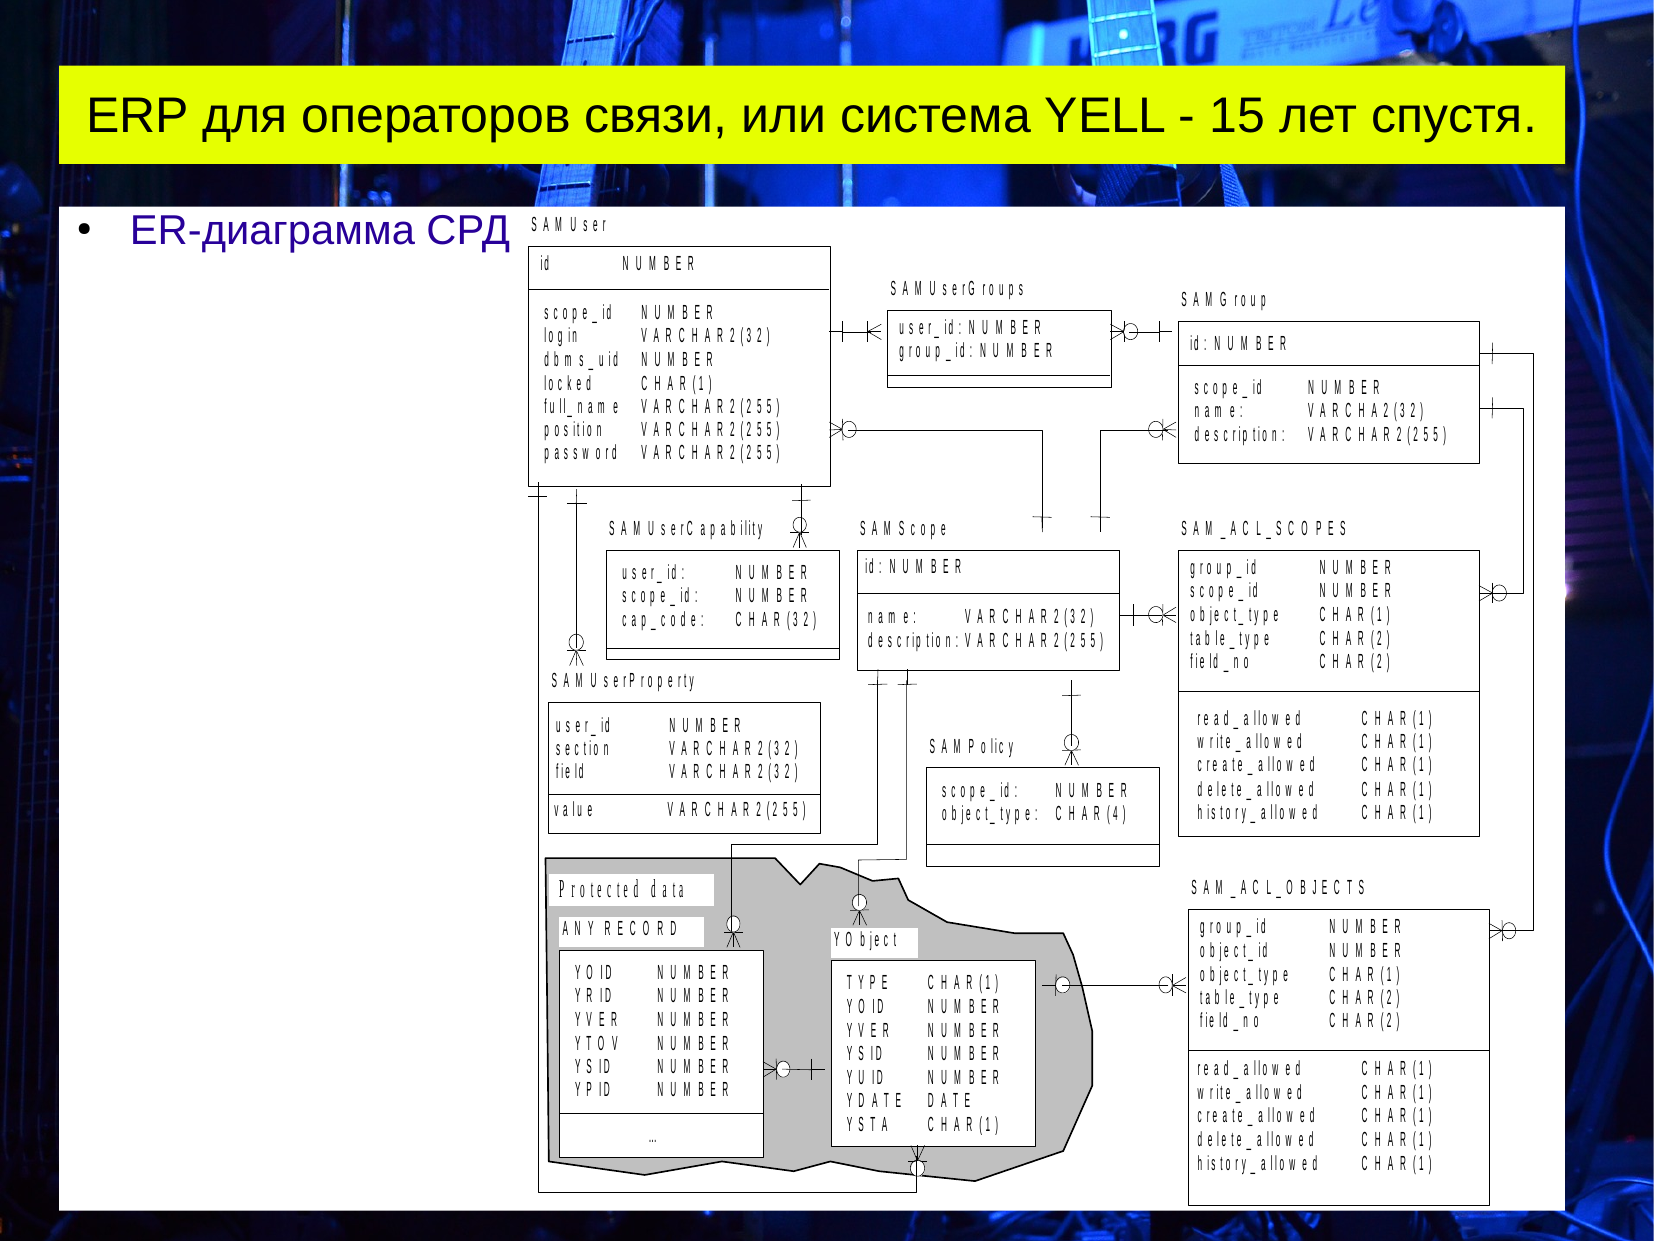

# ERP для операторов связи, или система YELL - 15 лет спустя.
ER-диаграмма СРД